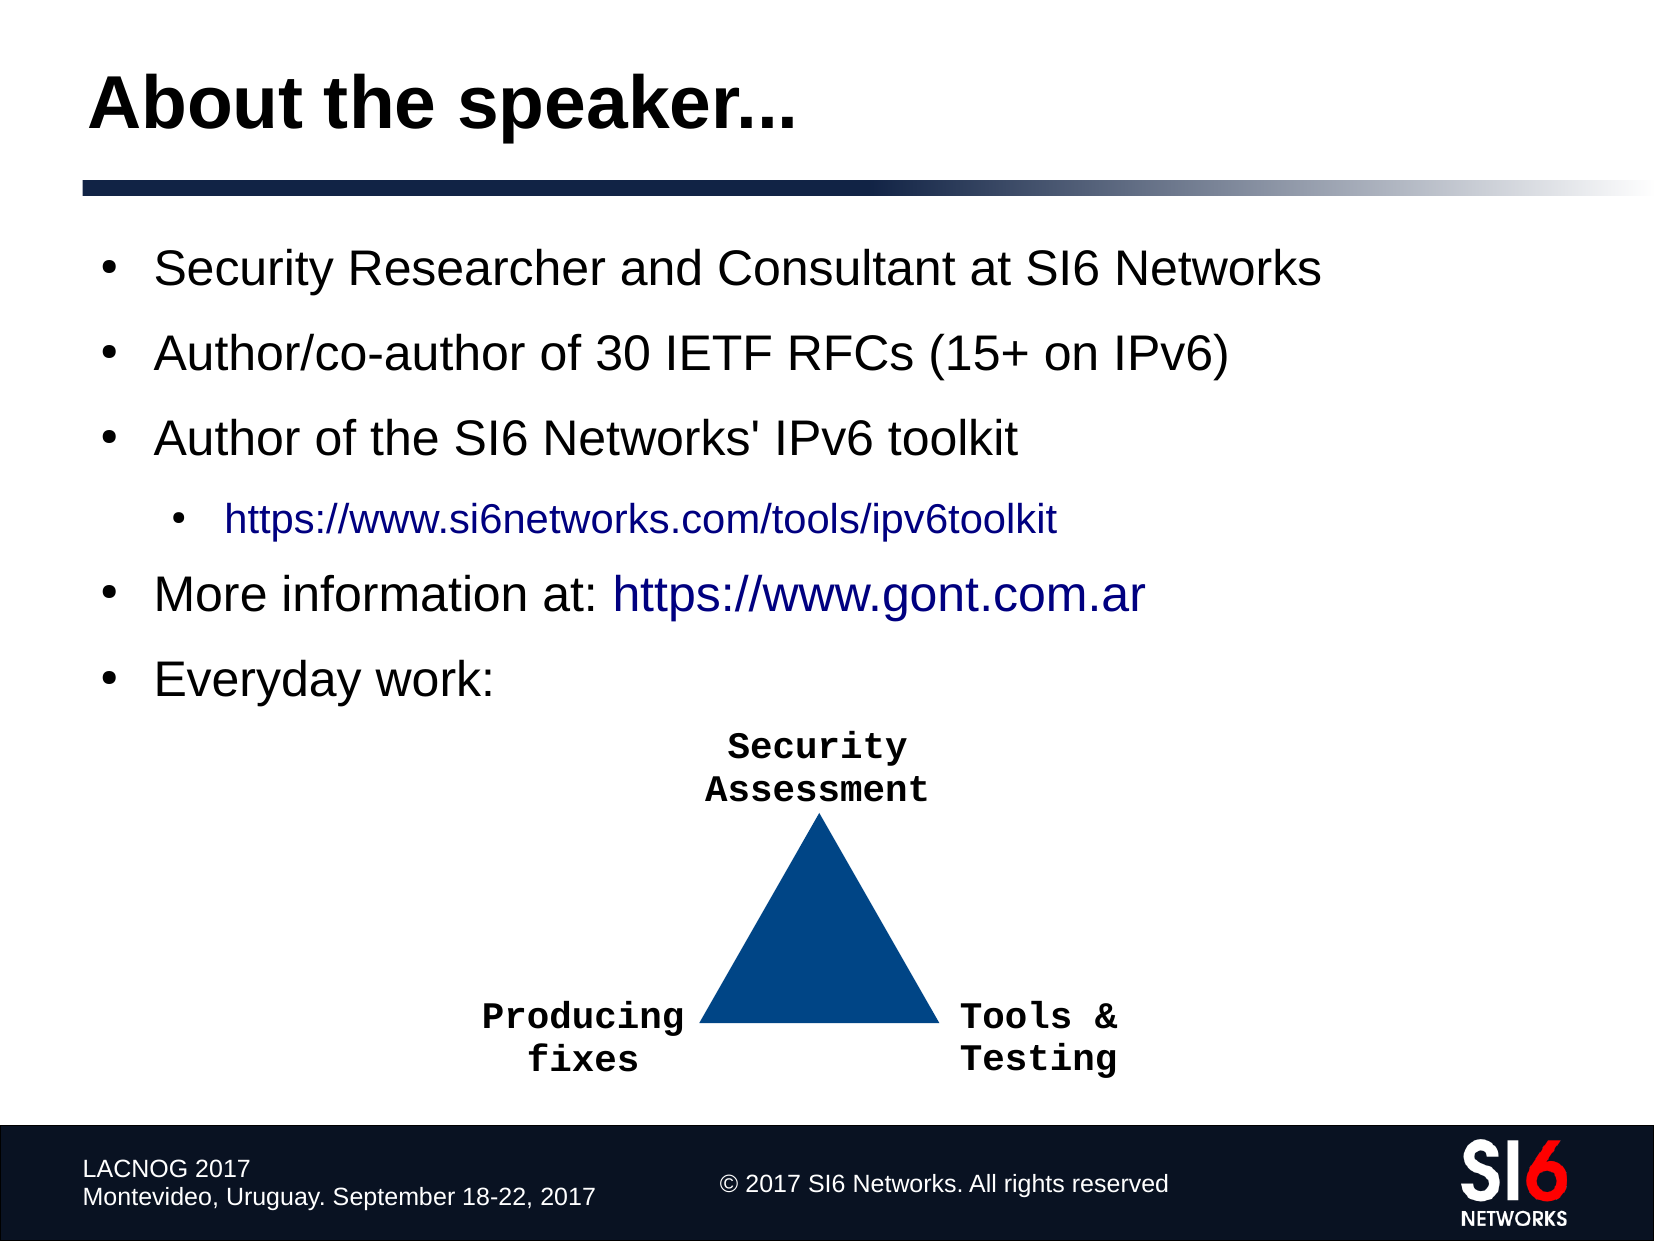

# About the speaker...
Security Researcher and Consultant at SI6 Networks
Author/co-author of 30 IETF RFCs (15+ on IPv6)
Author of the SI6 Networks' IPv6 toolkit
https://www.si6networks.com/tools/ipv6toolkit
More information at: https://www.gont.com.ar
Everyday work:
Security
Assessment
Tools &
Testing
Producing
fixes